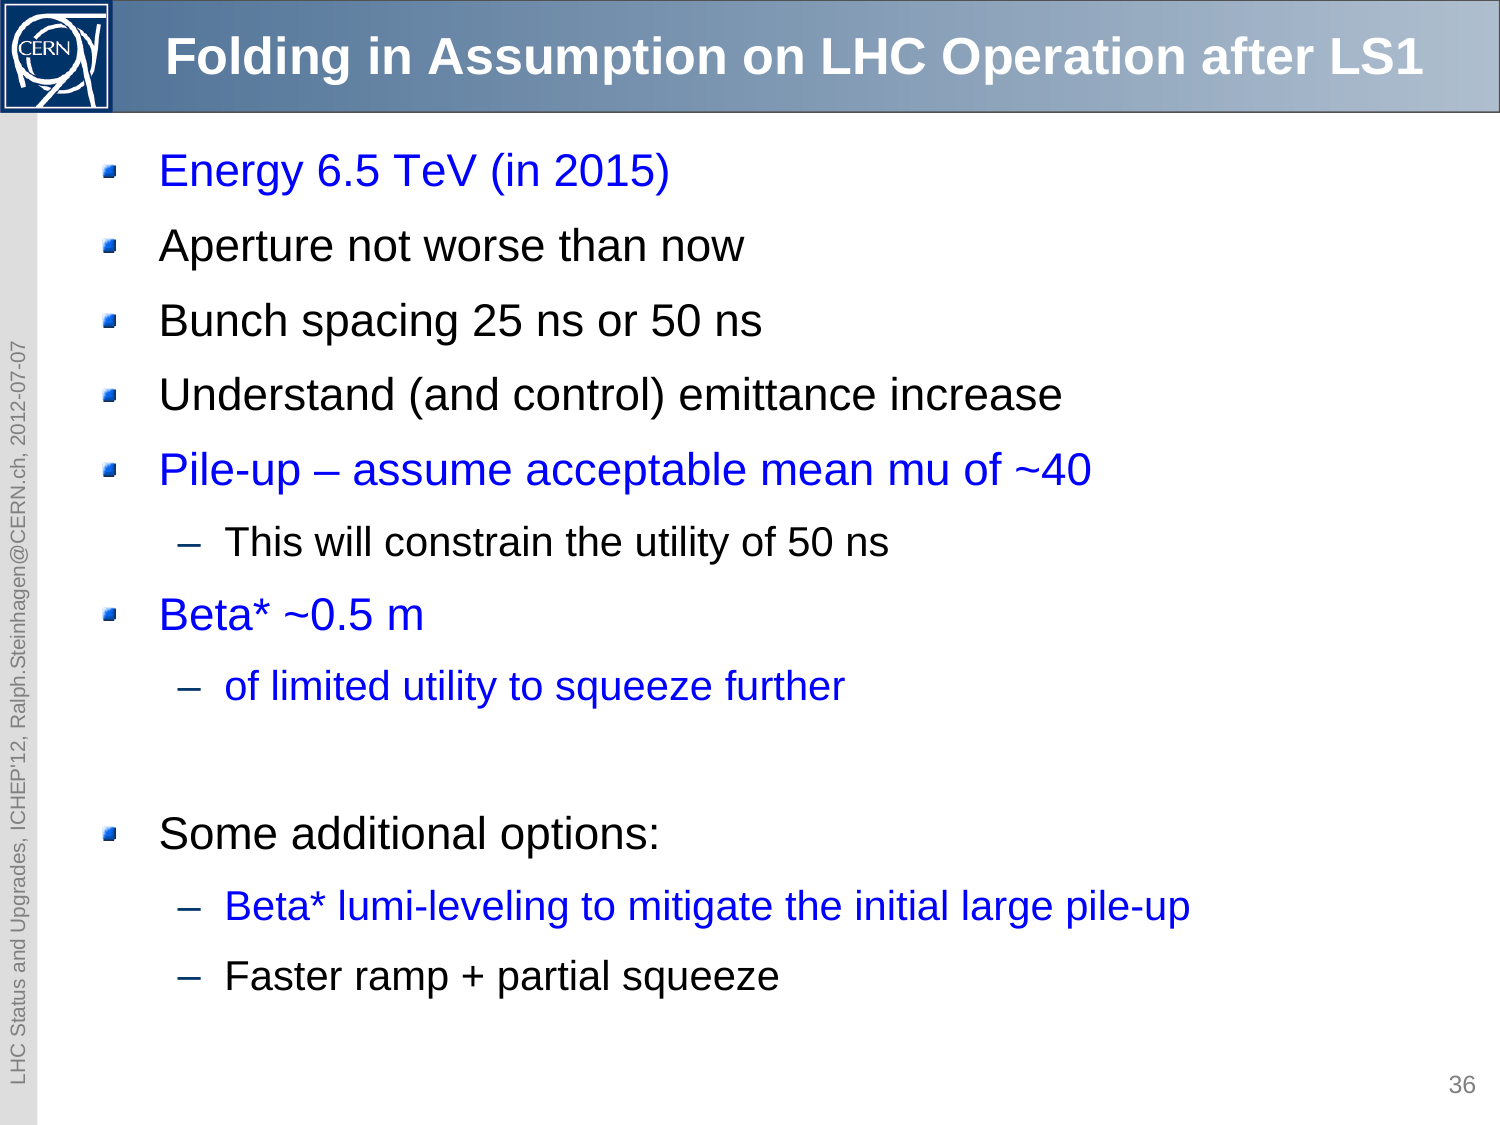

# Folding in Assumption on LHC Operation after LS1
Energy 6.5 TeV (in 2015)
Aperture not worse than now
Bunch spacing 25 ns or 50 ns
Understand (and control) emittance increase
Pile-up – assume acceptable mean mu of ~40
This will constrain the utility of 50 ns
Beta* ~0.5 m
of limited utility to squeeze further
Some additional options:
Beta* lumi-leveling to mitigate the initial large pile-up
Faster ramp + partial squeeze